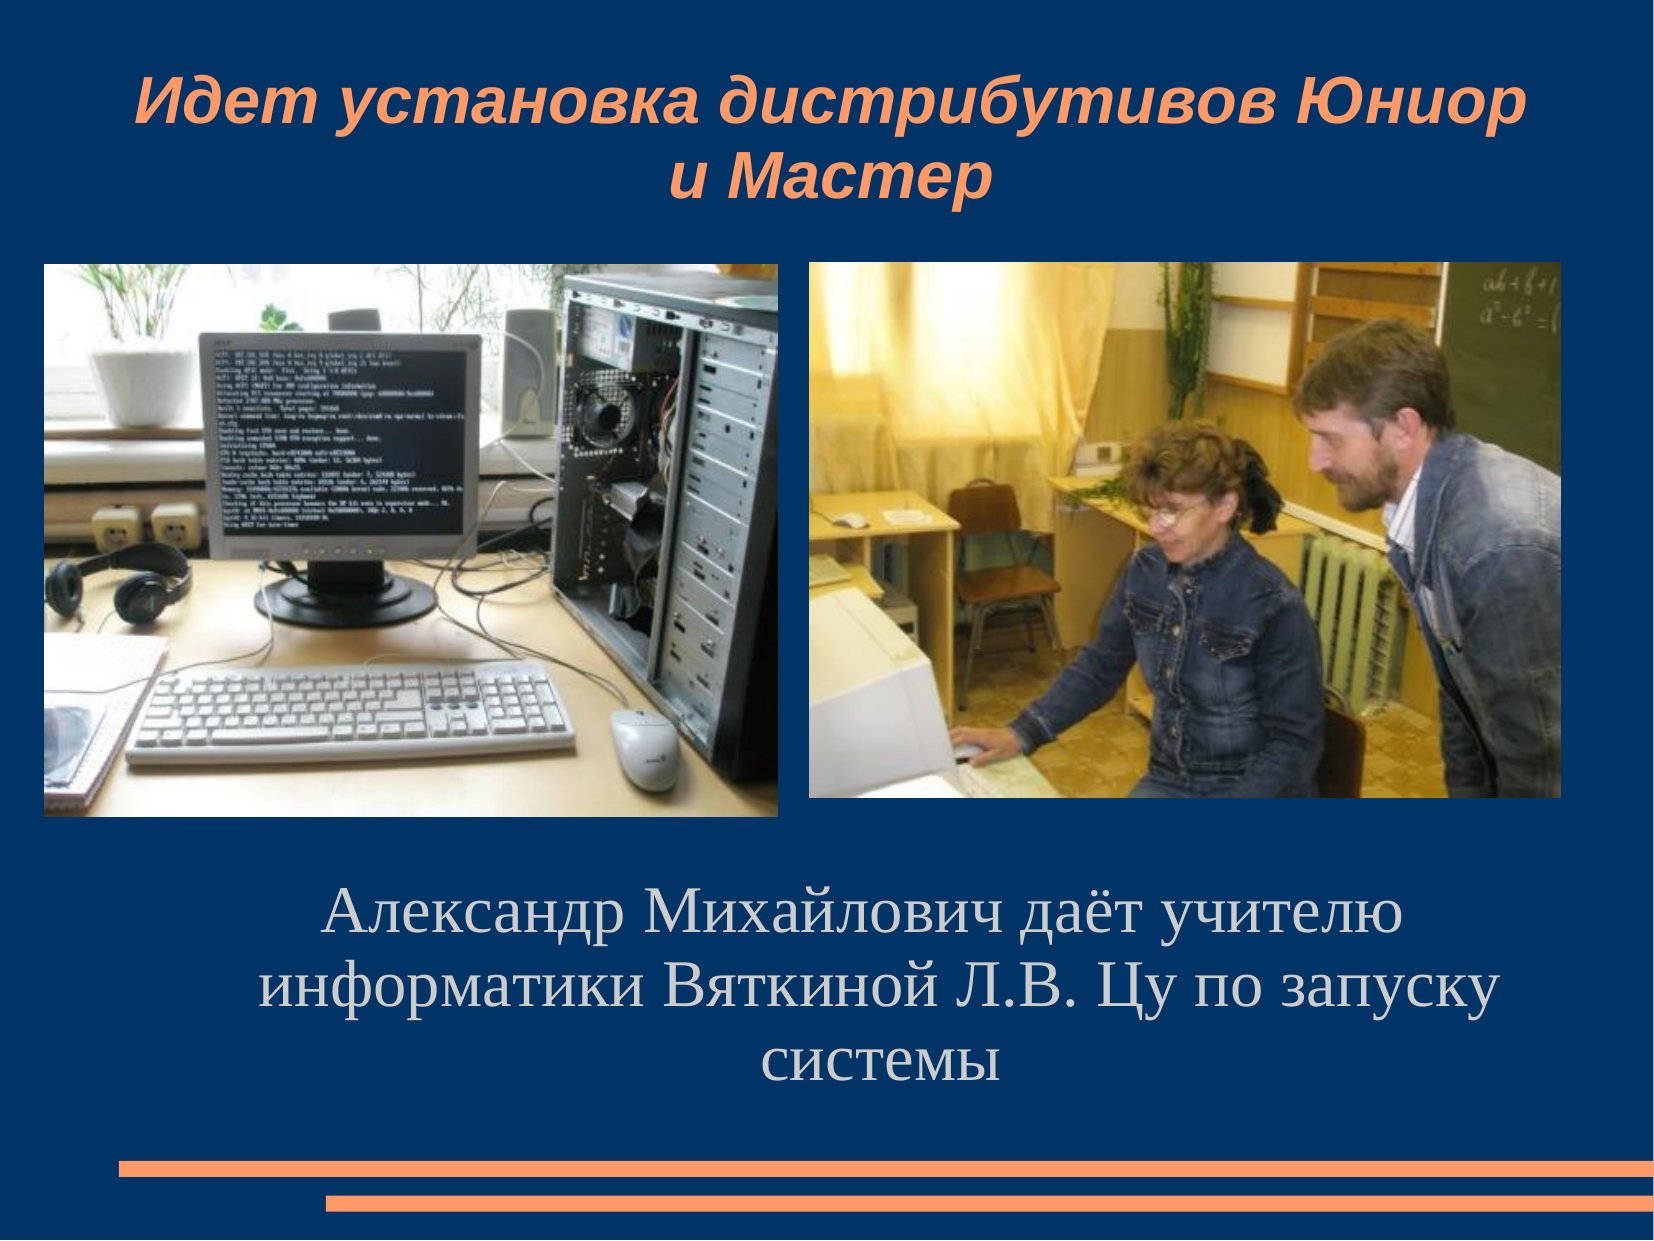

# Идет установка дистрибутивов Юниор и Мастер
Александр Михайлович даёт учителю информатики Вяткиной Л.В. Цу по запуску системы